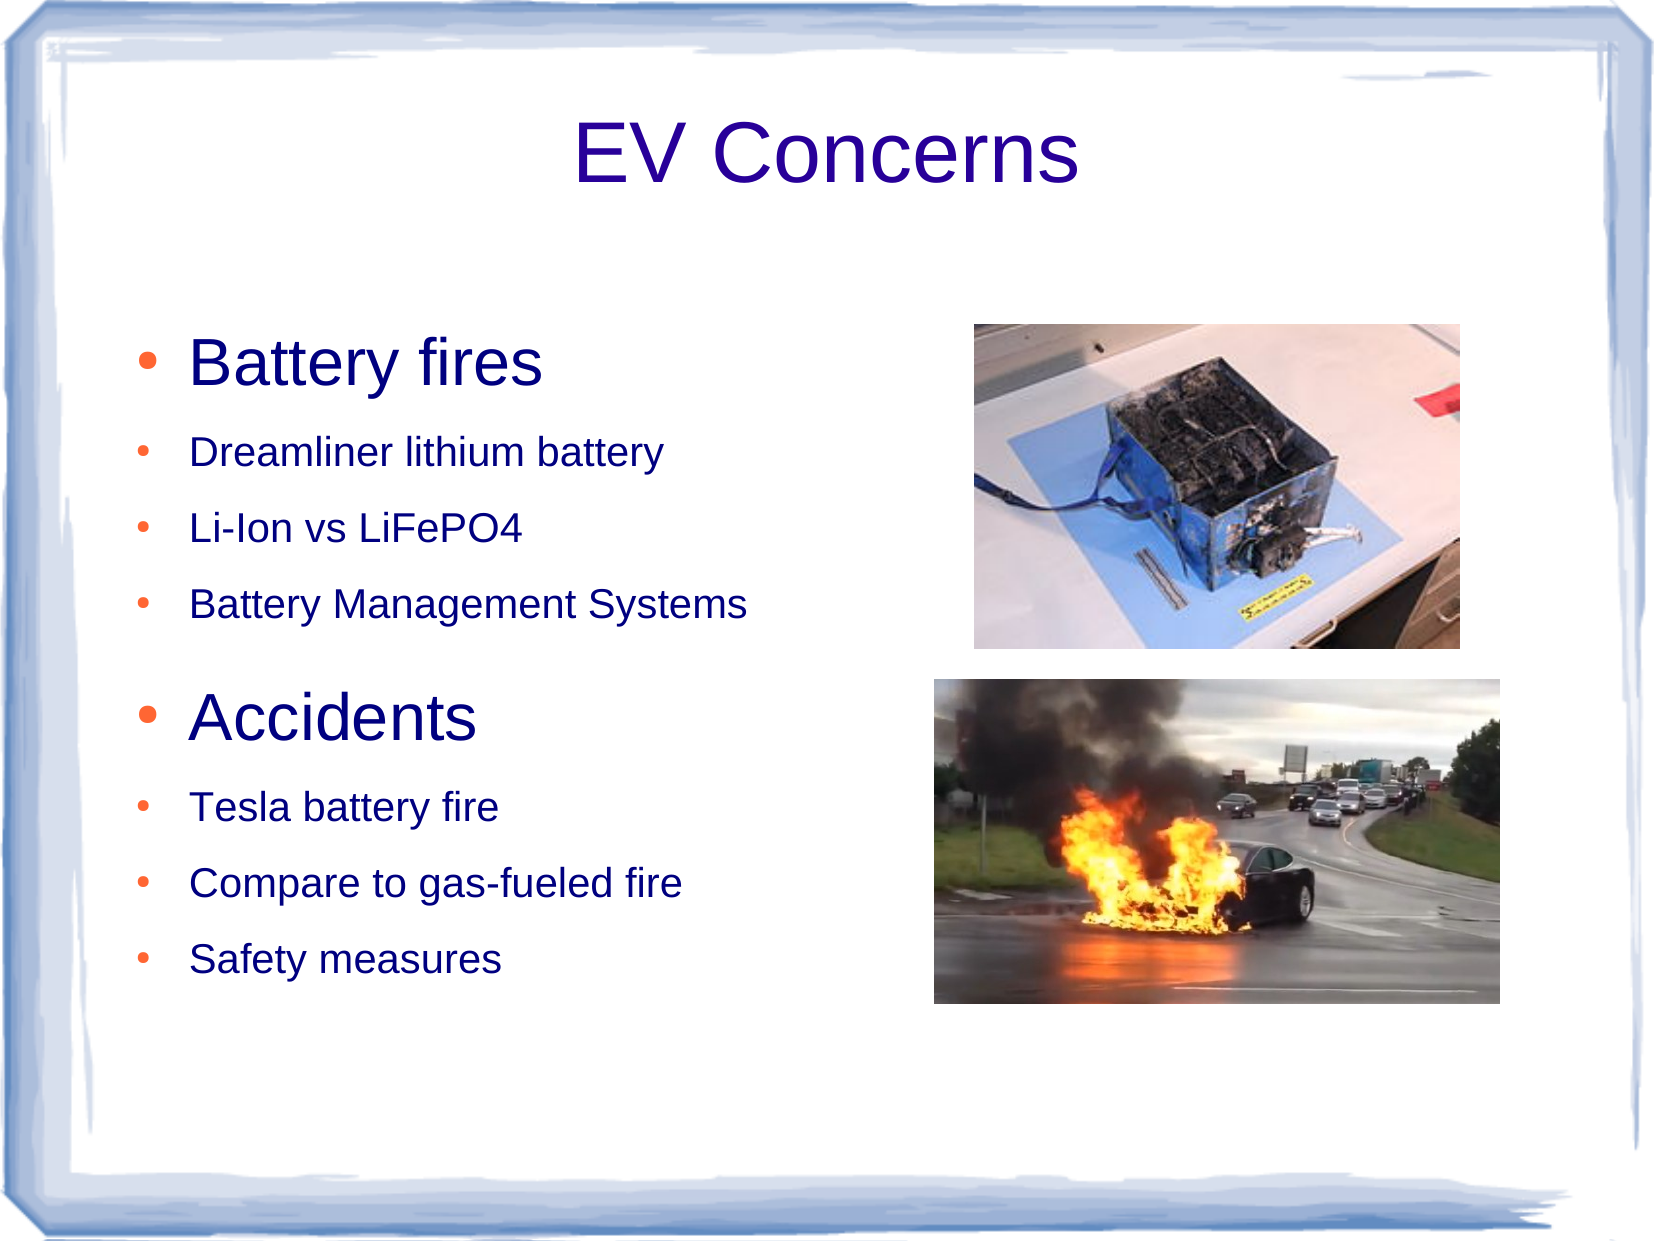

# EV Concerns
Battery fires
Dreamliner lithium battery
Li-Ion vs LiFePO4
Battery Management Systems
Accidents
Tesla battery fire
Compare to gas-fueled fire
Safety measures